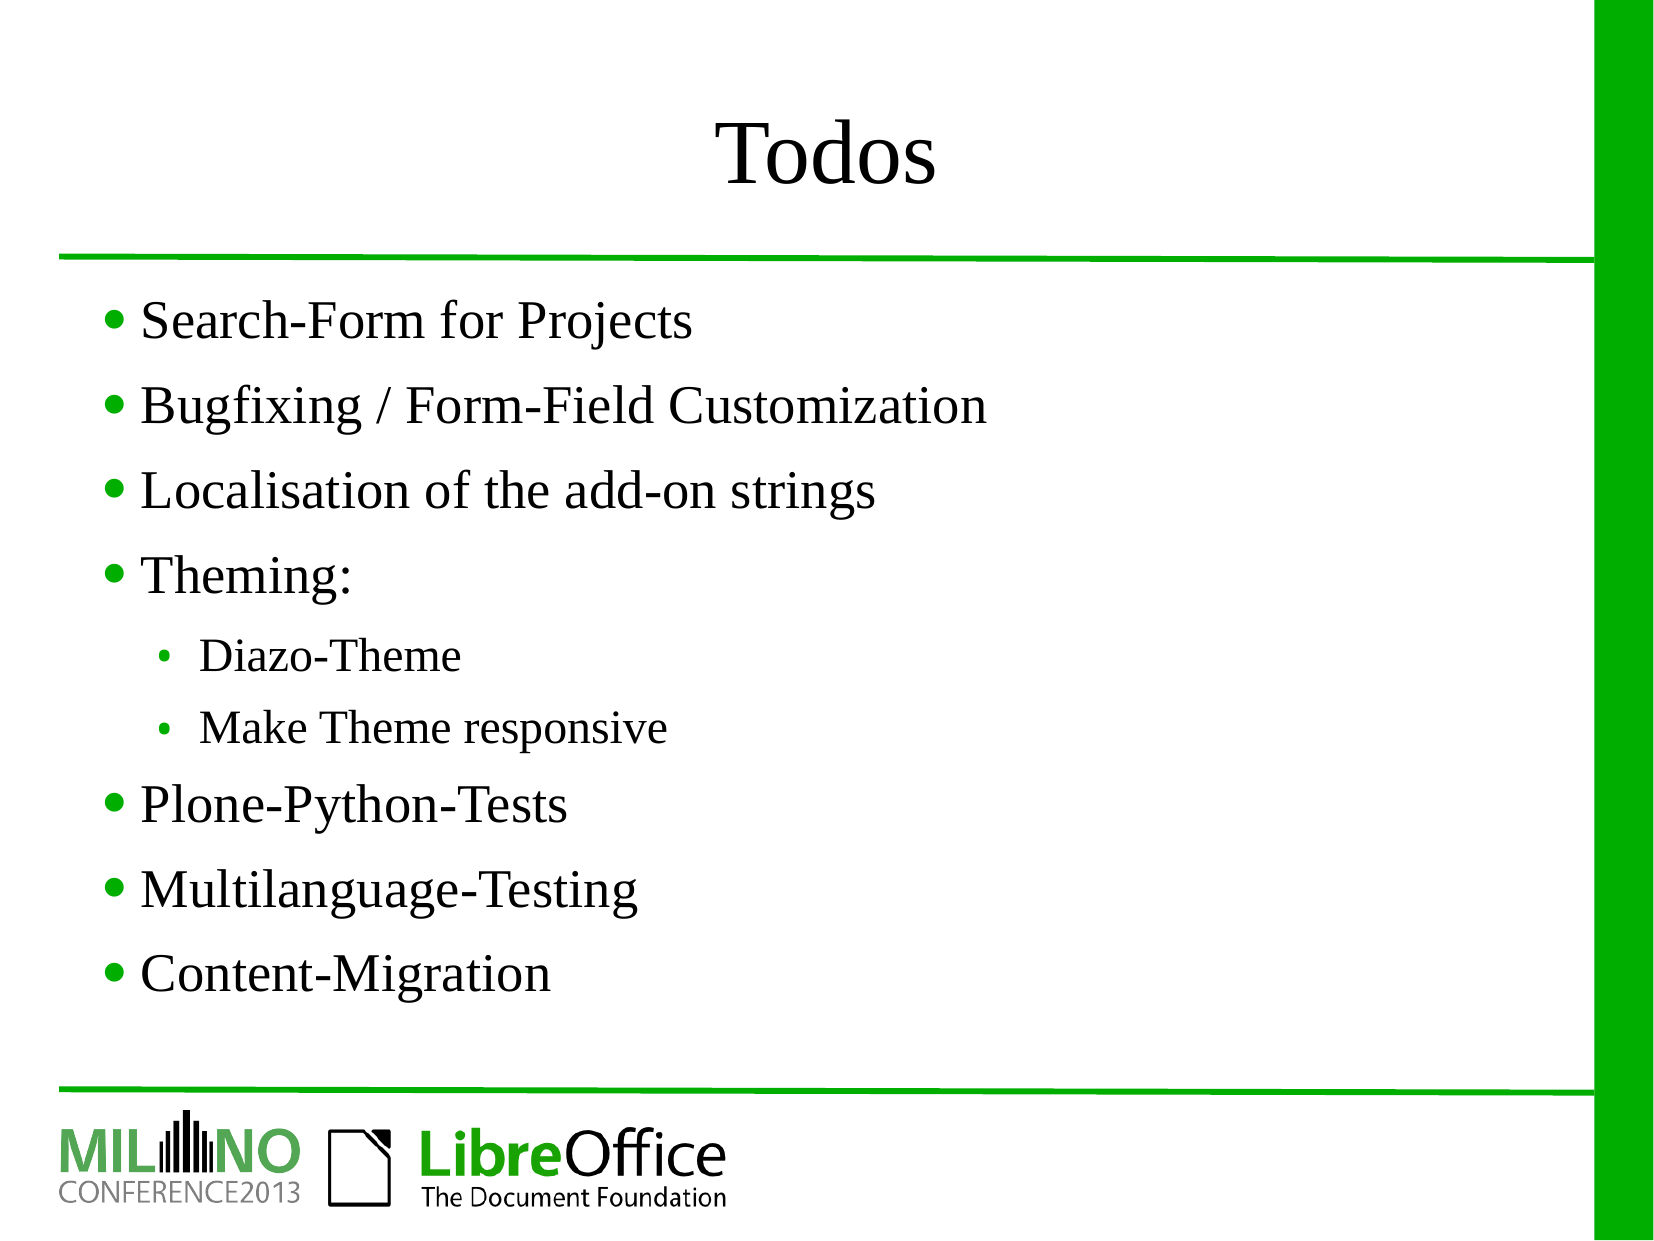

# Todos
Search-Form for Projects
Bugfixing / Form-Field Customization
Localisation of the add-on strings
Theming:
Diazo-Theme
Make Theme responsive
Plone-Python-Tests
Multilanguage-Testing
Content-Migration